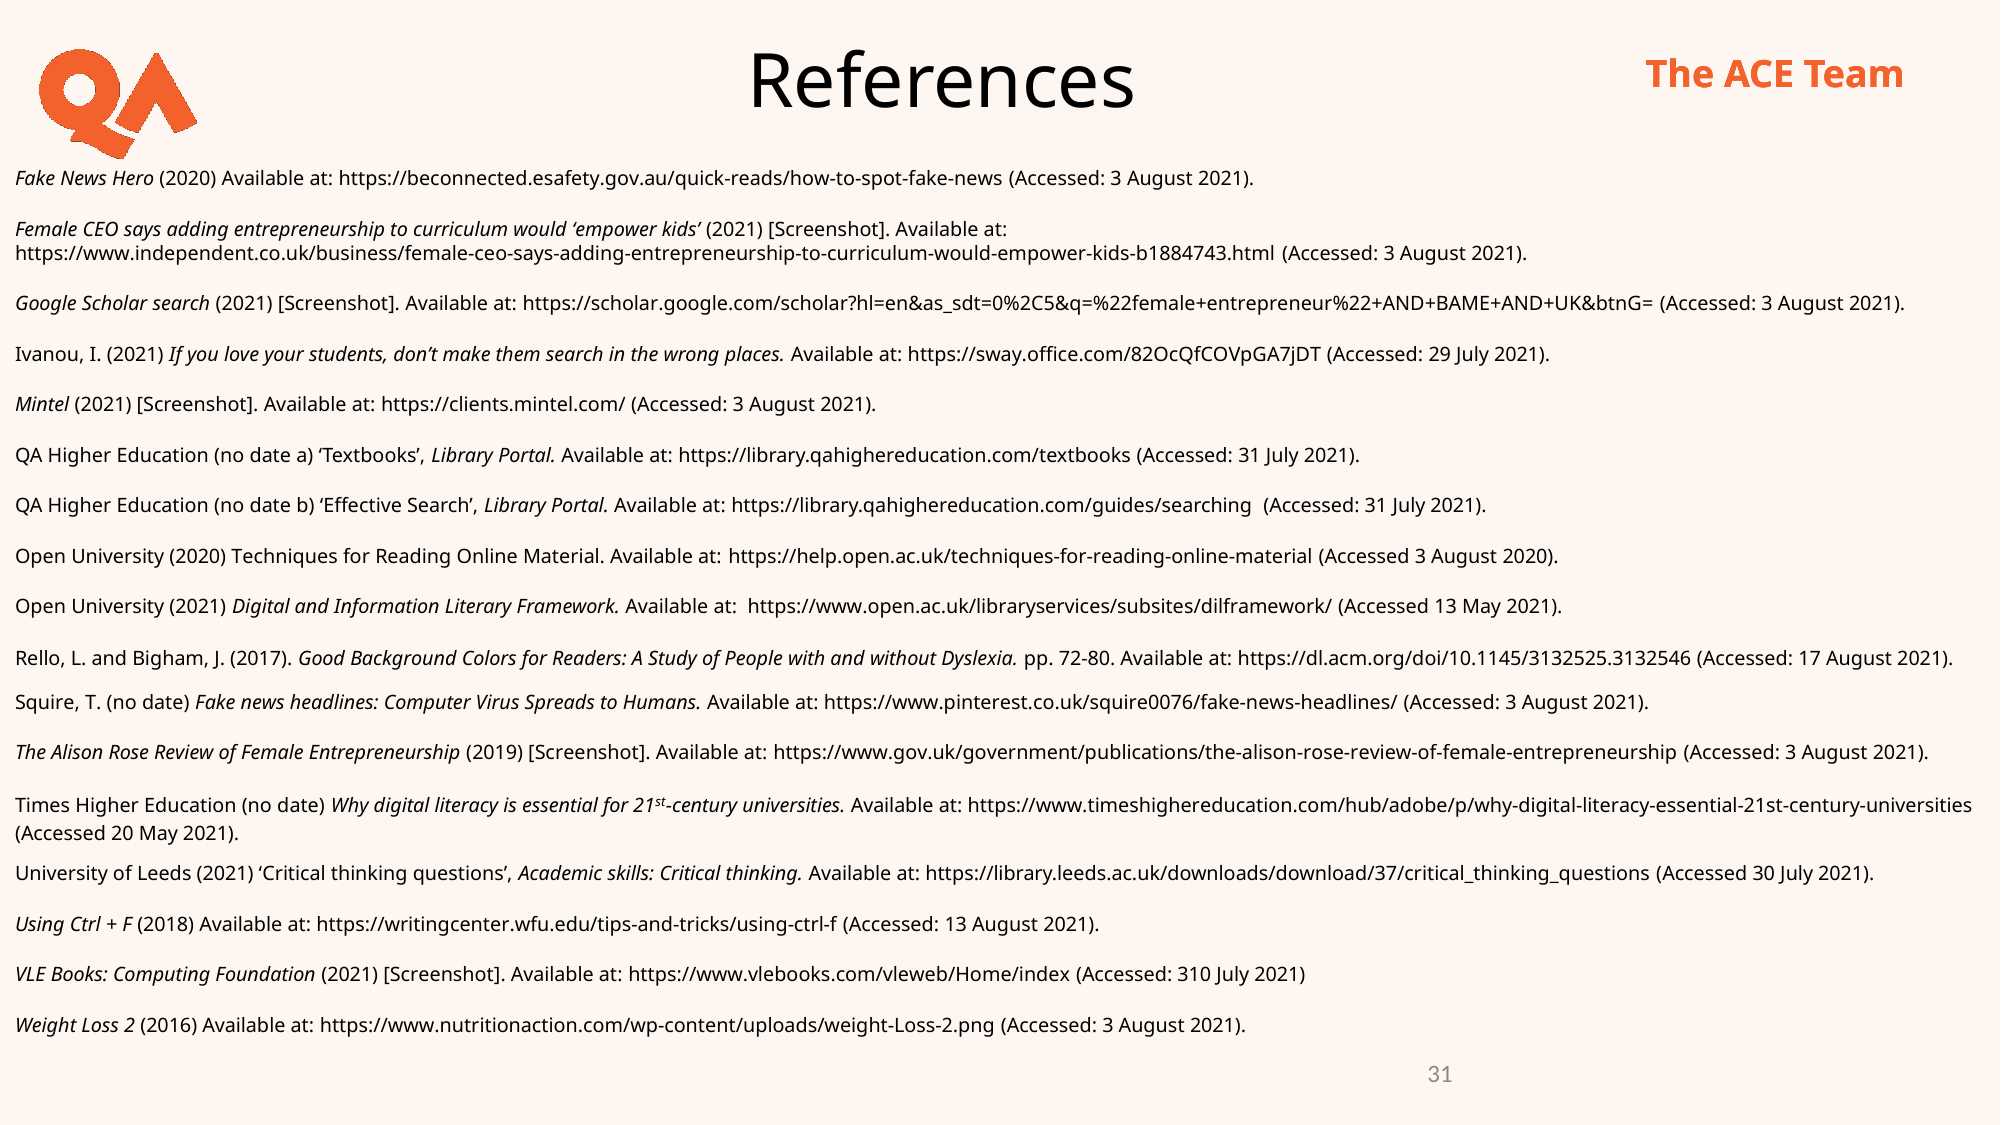

References
The ACE Team
Fake News Hero (2020) Available at: https://beconnected.esafety.gov.au/quick-reads/how-to-spot-fake-news (Accessed: 3 August 2021).
Female CEO says adding entrepreneurship to curriculum would ‘empower kids’ (2021) [Screenshot]. Available at: https://www.independent.co.uk/business/female-ceo-says-adding-entrepreneurship-to-curriculum-would-empower-kids-b1884743.html (Accessed: 3 August 2021).
Google Scholar search (2021) [Screenshot]. Available at: https://scholar.google.com/scholar?hl=en&as_sdt=0%2C5&q=%22female+entrepreneur%22+AND+BAME+AND+UK&btnG= (Accessed: 3 August 2021).
Ivanou, I. (2021) If you love your students, don’t make them search in the wrong places. Available at: https://sway.office.com/82OcQfCOVpGA7jDT (Accessed: 29 July 2021).
Mintel (2021) [Screenshot]. Available at: https://clients.mintel.com/ (Accessed: 3 August 2021).
QA Higher Education (no date a) ‘Textbooks’, Library Portal. Available at: https://library.qahighereducation.com/textbooks (Accessed: 31 July 2021).
QA Higher Education (no date b) ‘Effective Search’, Library Portal. Available at: https://library.qahighereducation.com/guides/searching (Accessed: 31 July 2021).
Open University (2020) Techniques for Reading Online Material. Available at: https://help.open.ac.uk/techniques-for-reading-online-material (Accessed 3 August 2020).
Open University (2021) Digital and Information Literary Framework. Available at: https://www.open.ac.uk/libraryservices/subsites/dilframework/ (Accessed 13 May 2021).
Rello, L. and Bigham, J. (2017). Good Background Colors for Readers: A Study of People with and without Dyslexia. pp. 72-80. Available at: https://dl.acm.org/doi/10.1145/3132525.3132546 (Accessed: 17 August 2021).
Squire, T. (no date) Fake news headlines: Computer Virus Spreads to Humans. Available at: https://www.pinterest.co.uk/squire0076/fake-news-headlines/ (Accessed: 3 August 2021).
The Alison Rose Review of Female Entrepreneurship (2019) [Screenshot]. Available at: https://www.gov.uk/government/publications/the-alison-rose-review-of-female-entrepreneurship (Accessed: 3 August 2021).
Times Higher Education (no date) Why digital literacy is essential for 21st-century universities. Available at: https://www.timeshighereducation.com/hub/adobe/p/why-digital-literacy-essential-21st-century-universities (Accessed 20 May 2021).
University of Leeds (2021) ‘Critical thinking questions’, Academic skills: Critical thinking. Available at: https://library.leeds.ac.uk/downloads/download/37/critical_thinking_questions (Accessed 30 July 2021).
Using Ctrl + F (2018) Available at: https://writingcenter.wfu.edu/tips-and-tricks/using-ctrl-f (Accessed: 13 August 2021).
VLE Books: Computing Foundation (2021) [Screenshot]. Available at: https://www.vlebooks.com/vleweb/Home/index (Accessed: 310 July 2021)
Weight Loss 2 (2016) Available at: https://www.nutritionaction.com/wp-content/uploads/weight-Loss-2.png (Accessed: 3 August 2021).